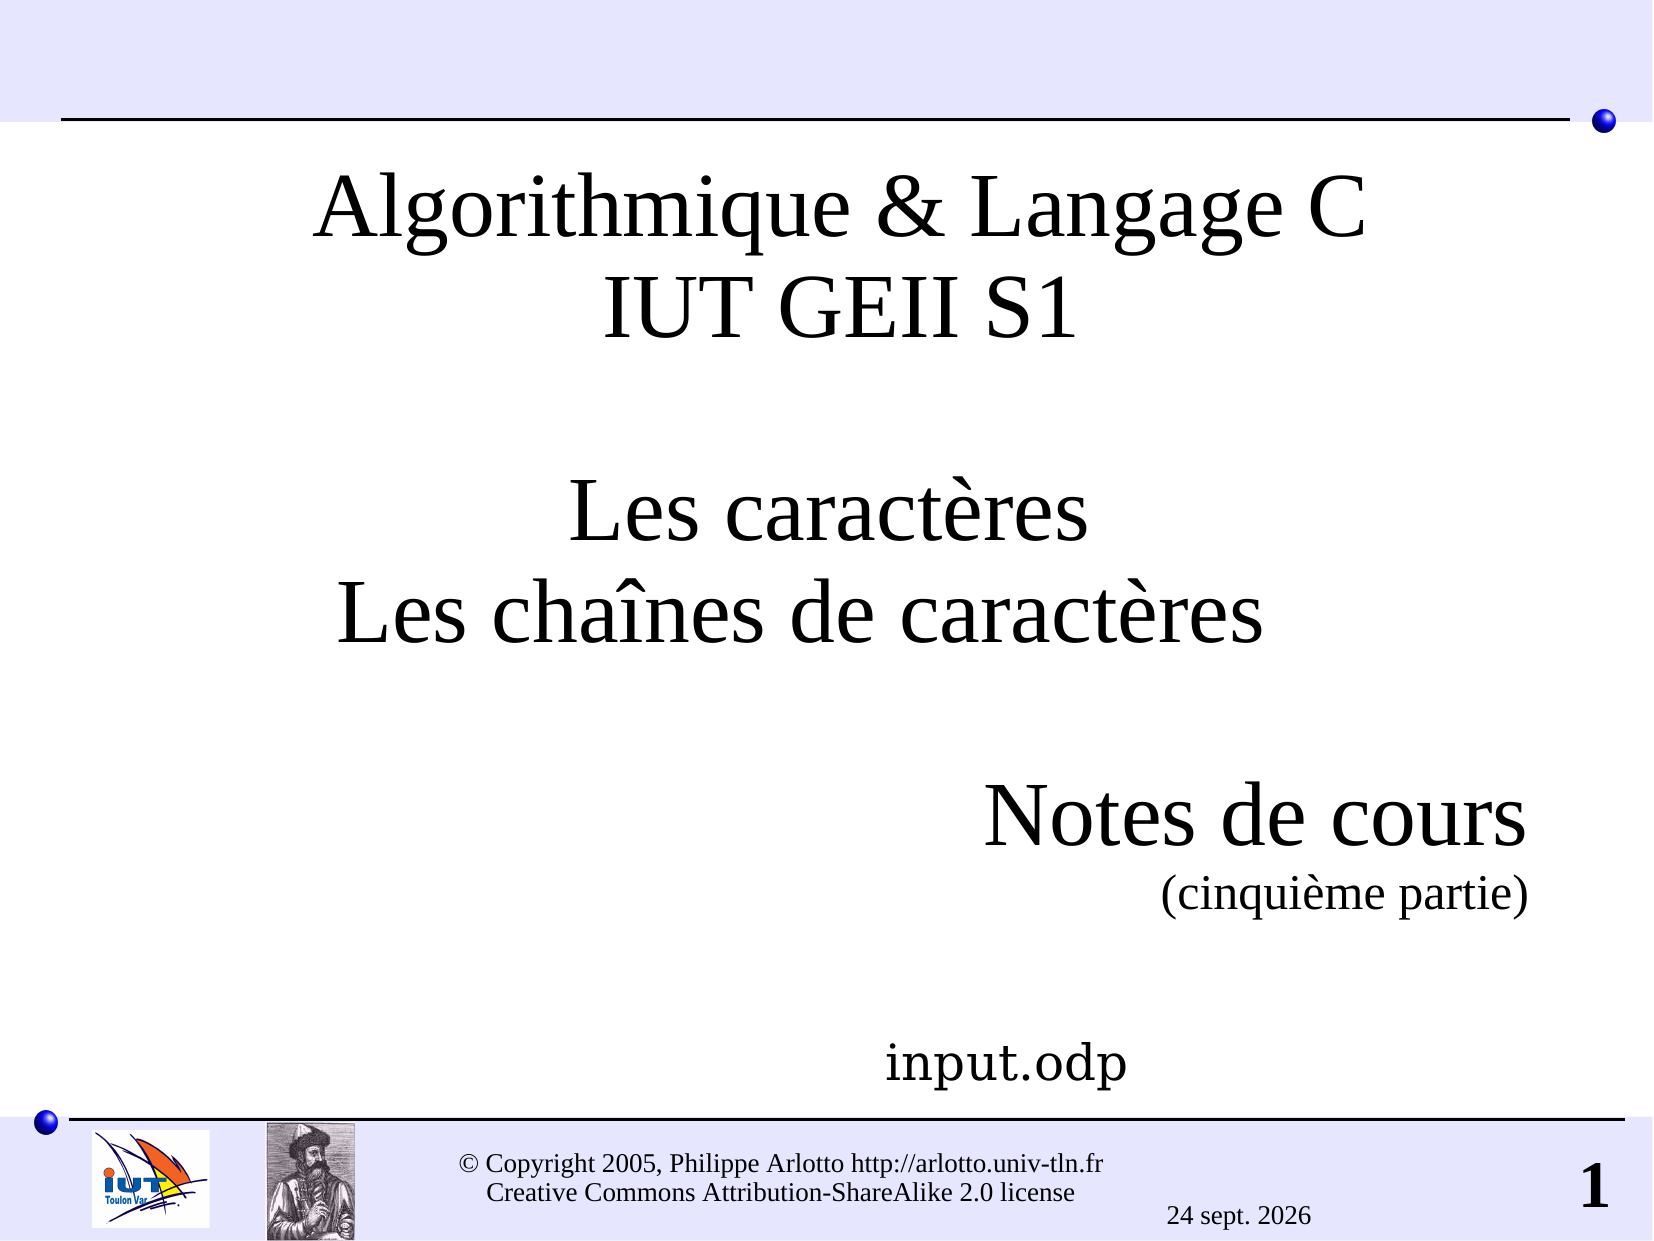

#
Algorithmique & Langage C
IUT GEII S1
Les caractères
Les chaînes de caractères
Notes de cours
(cinquième partie)
input.odp